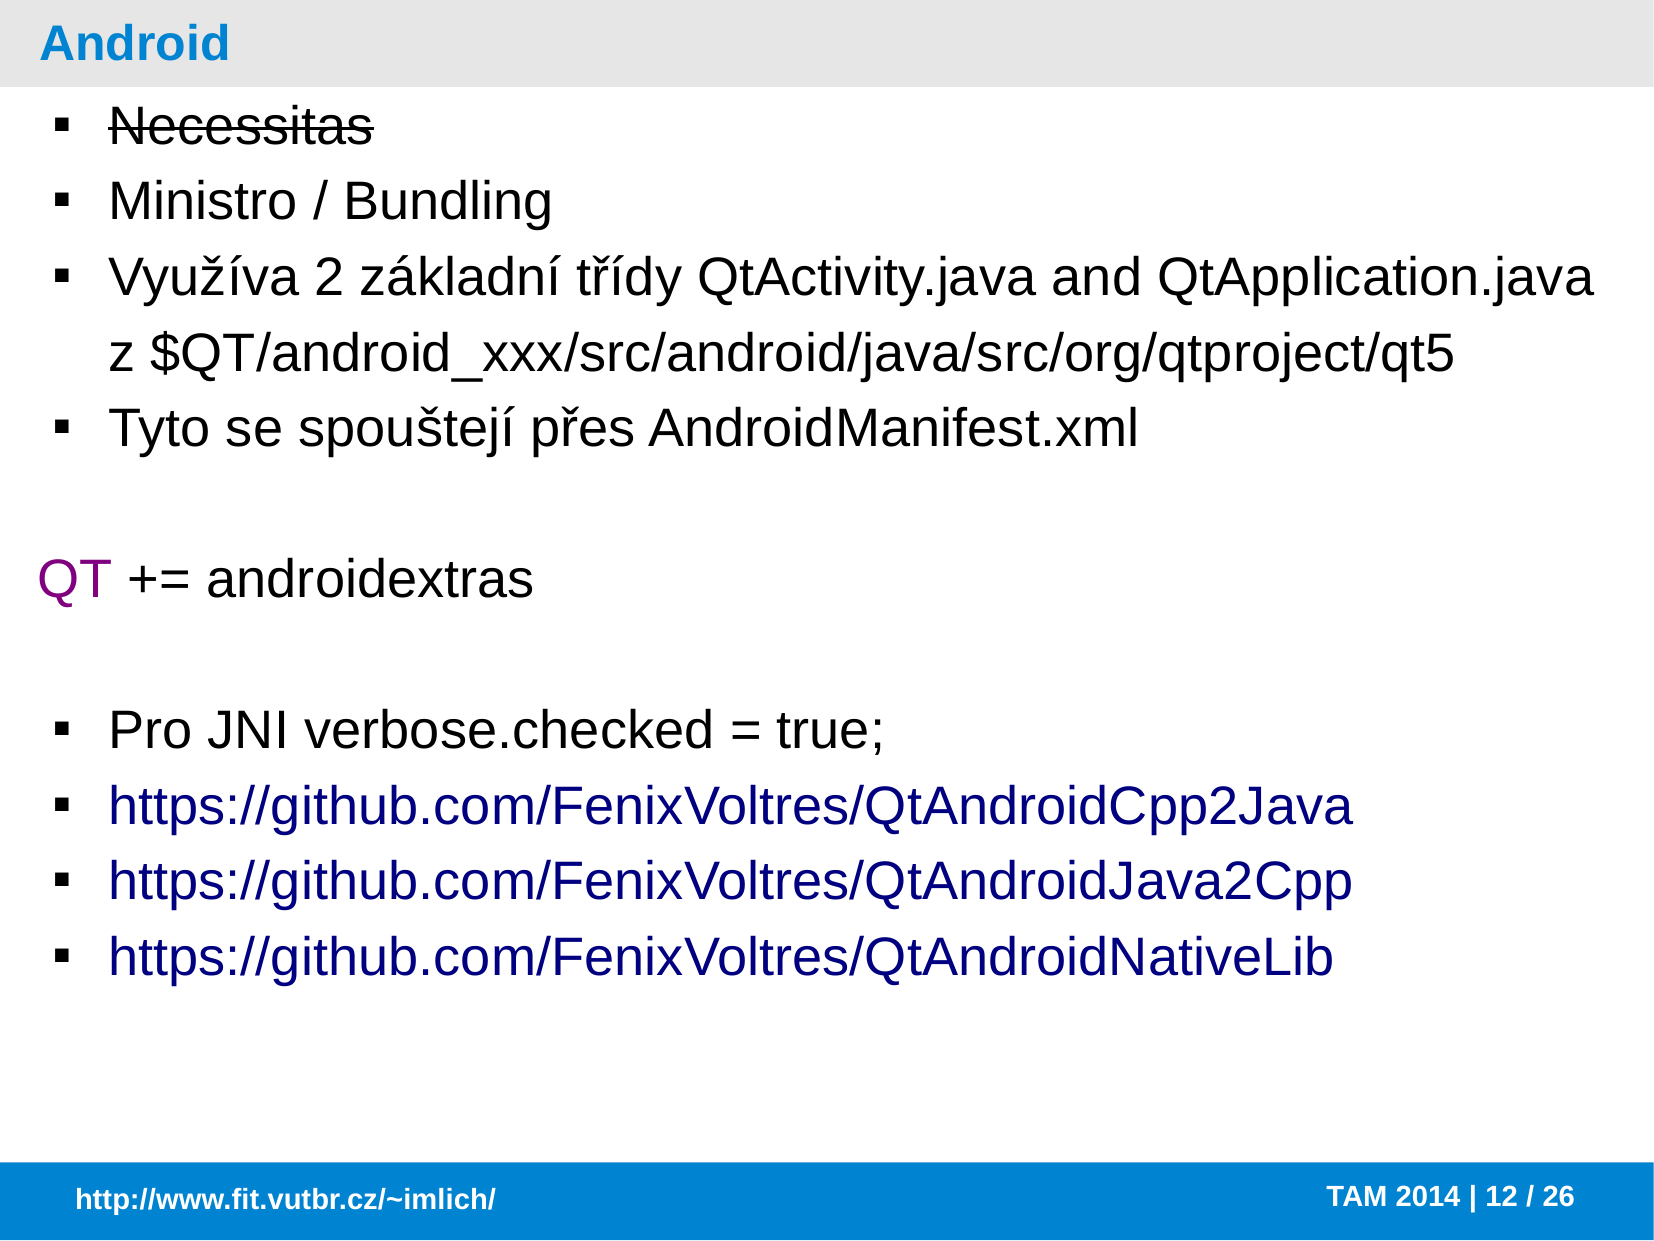

# Android
Necessitas
Ministro / Bundling
Využíva 2 základní třídy QtActivity.java and QtApplication.java
z $QT/android_xxx/src/android/java/src/org/qtproject/qt5
Tyto se spouštejí přes AndroidManifest.xml
QT += androidextras
Pro JNI verbose.checked = true;
https://github.com/FenixVoltres/QtAndroidCpp2Java
https://github.com/FenixVoltres/QtAndroidJava2Cpp
https://github.com/FenixVoltres/QtAndroidNativeLib